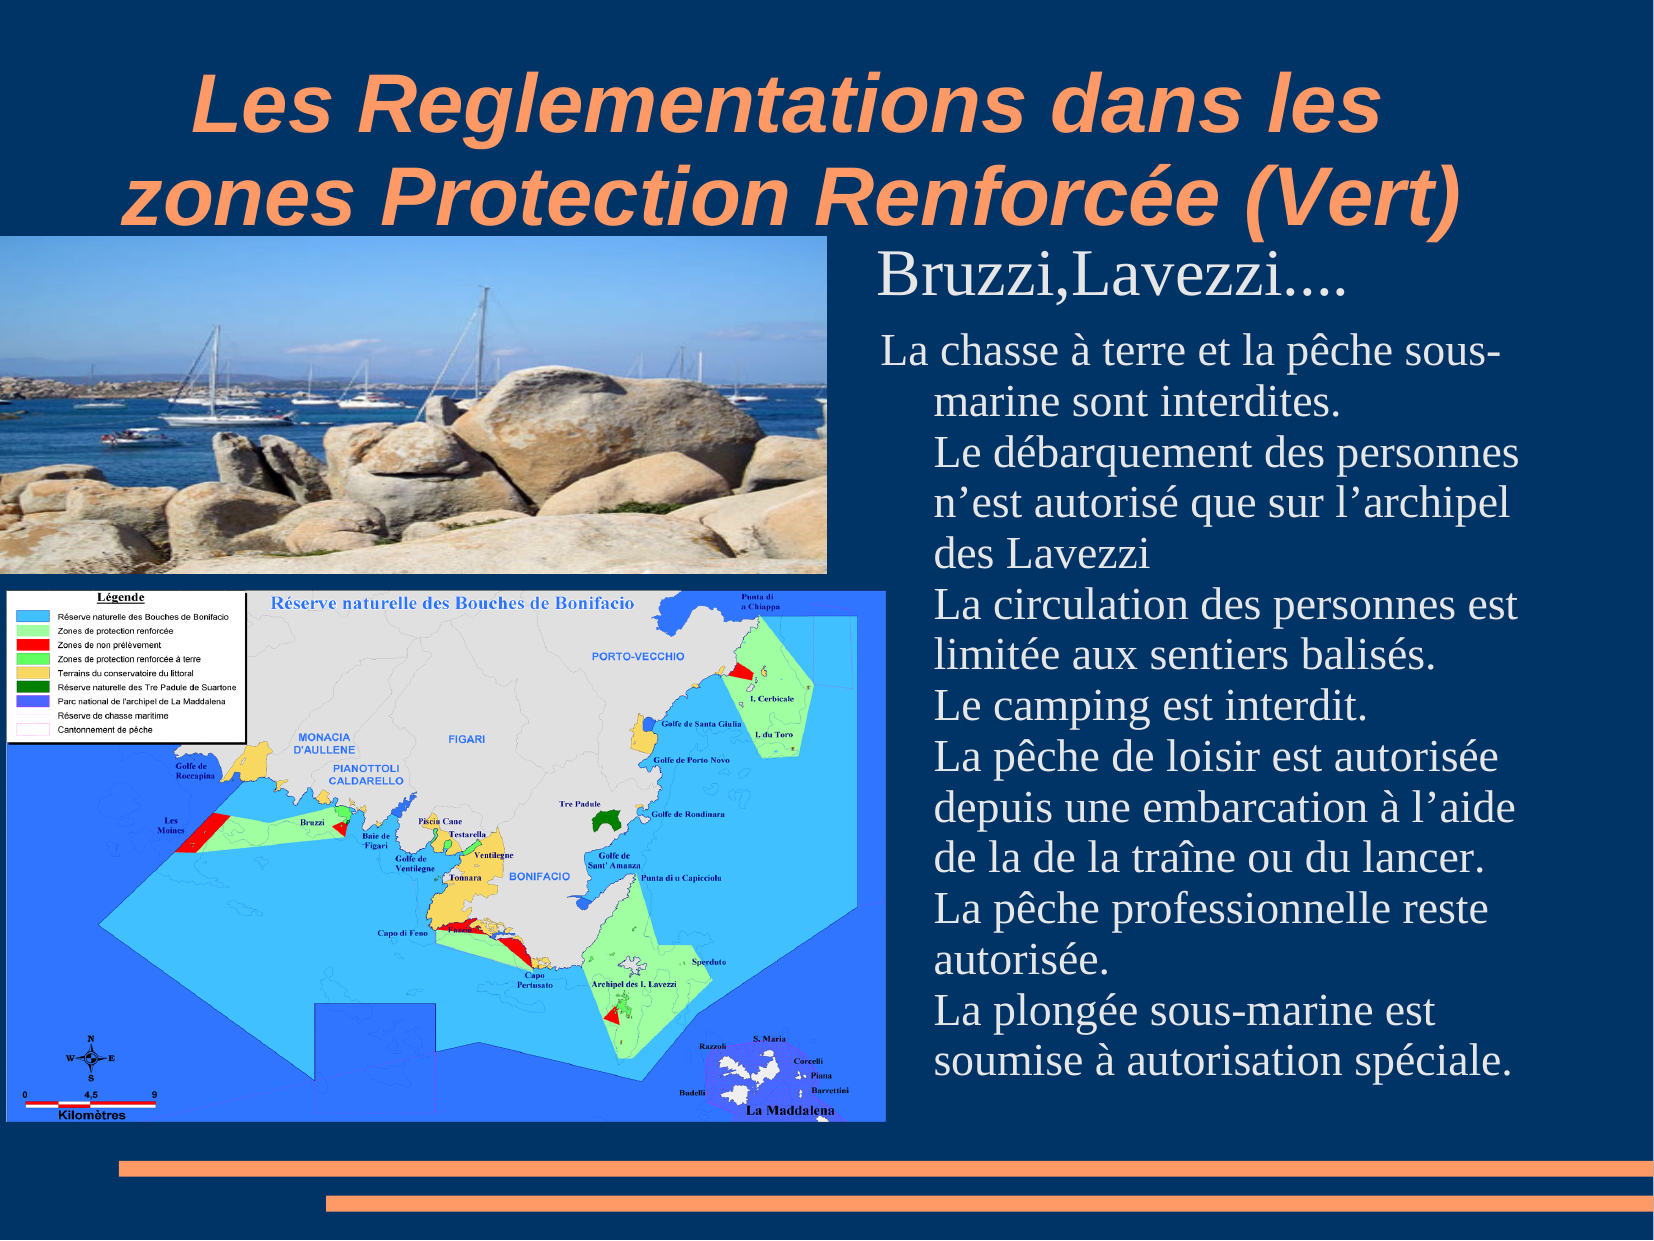

# Les Reglementations dans les zones Protection Renforcée (Vert)
Bruzzi,Lavezzi....
La chasse à terre et la pêche sous-marine sont interdites.
Le débarquement des personnes n’est autorisé que sur l’archipel des Lavezzi
La circulation des personnes est limitée aux sentiers balisés.
Le camping est interdit.
La pêche de loisir est autorisée depuis une embarcation à l’aide de la de la traîne ou du lancer.
La pêche professionnelle reste autorisée.
La plongée sous-marine est soumise à autorisation spéciale.